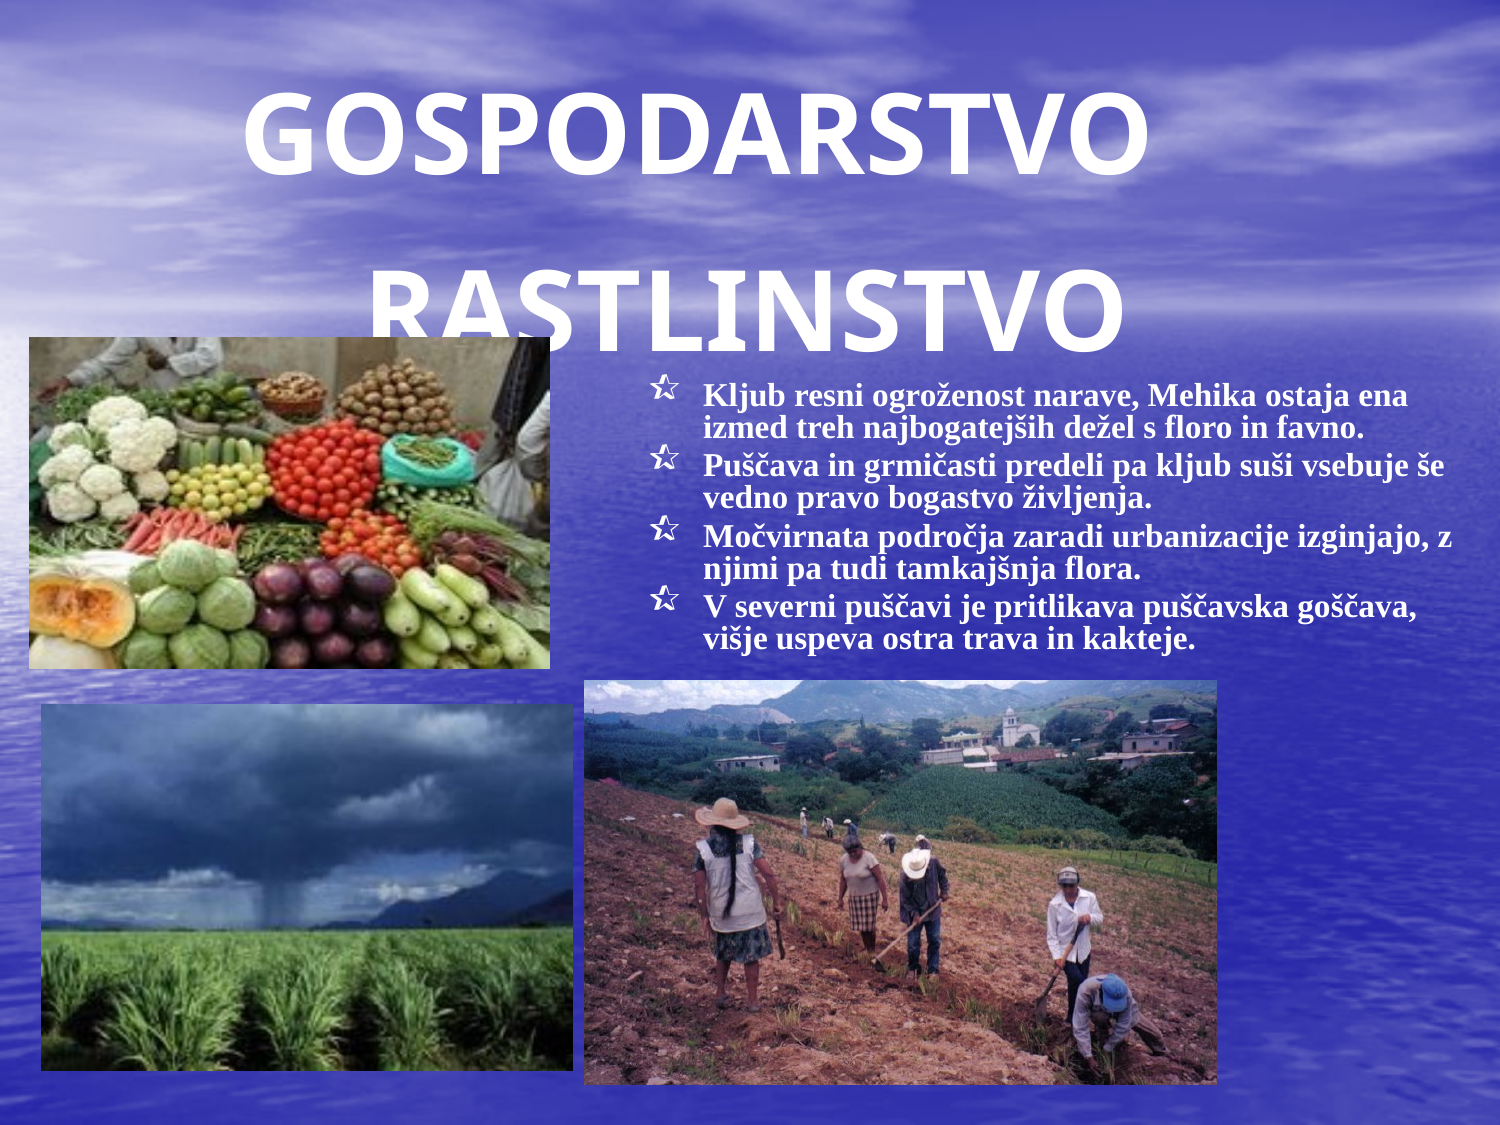

GOSPODARSTVO
RASTLINSTVO
# Kljub resni ogroženost narave, Mehika ostaja ena izmed treh najbogatejših dežel s floro in favno.
Puščava in grmičasti predeli pa kljub suši vsebuje še vedno pravo bogastvo življenja.
Močvirnata področja zaradi urbanizacije izginjajo, z njimi pa tudi tamkajšnja flora.
V severni puščavi je pritlikava puščavska goščava, višje uspeva ostra trava in kakteje.